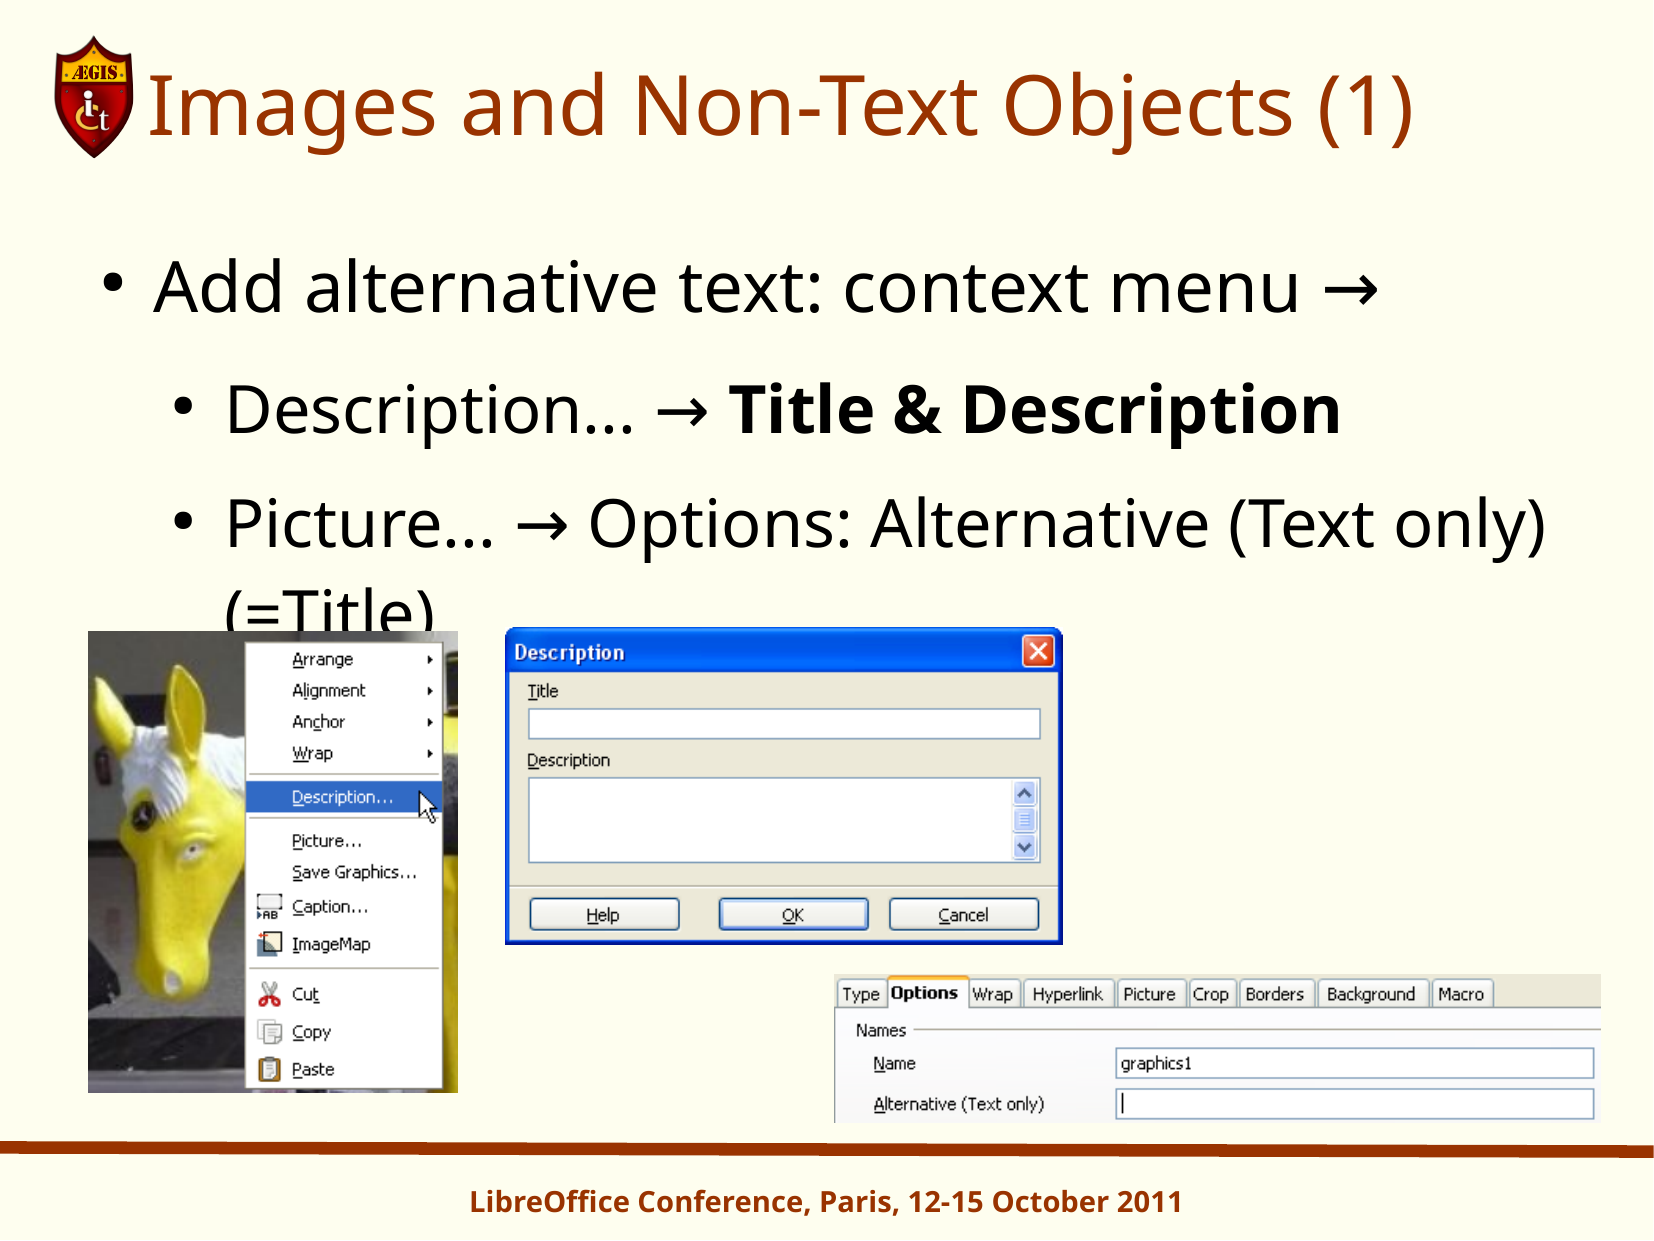

# Images and Non-Text Objects (1)
Add alternative text: context menu →
Description... → Title & Description
Picture... → Options: Alternative (Text only) (=Title)